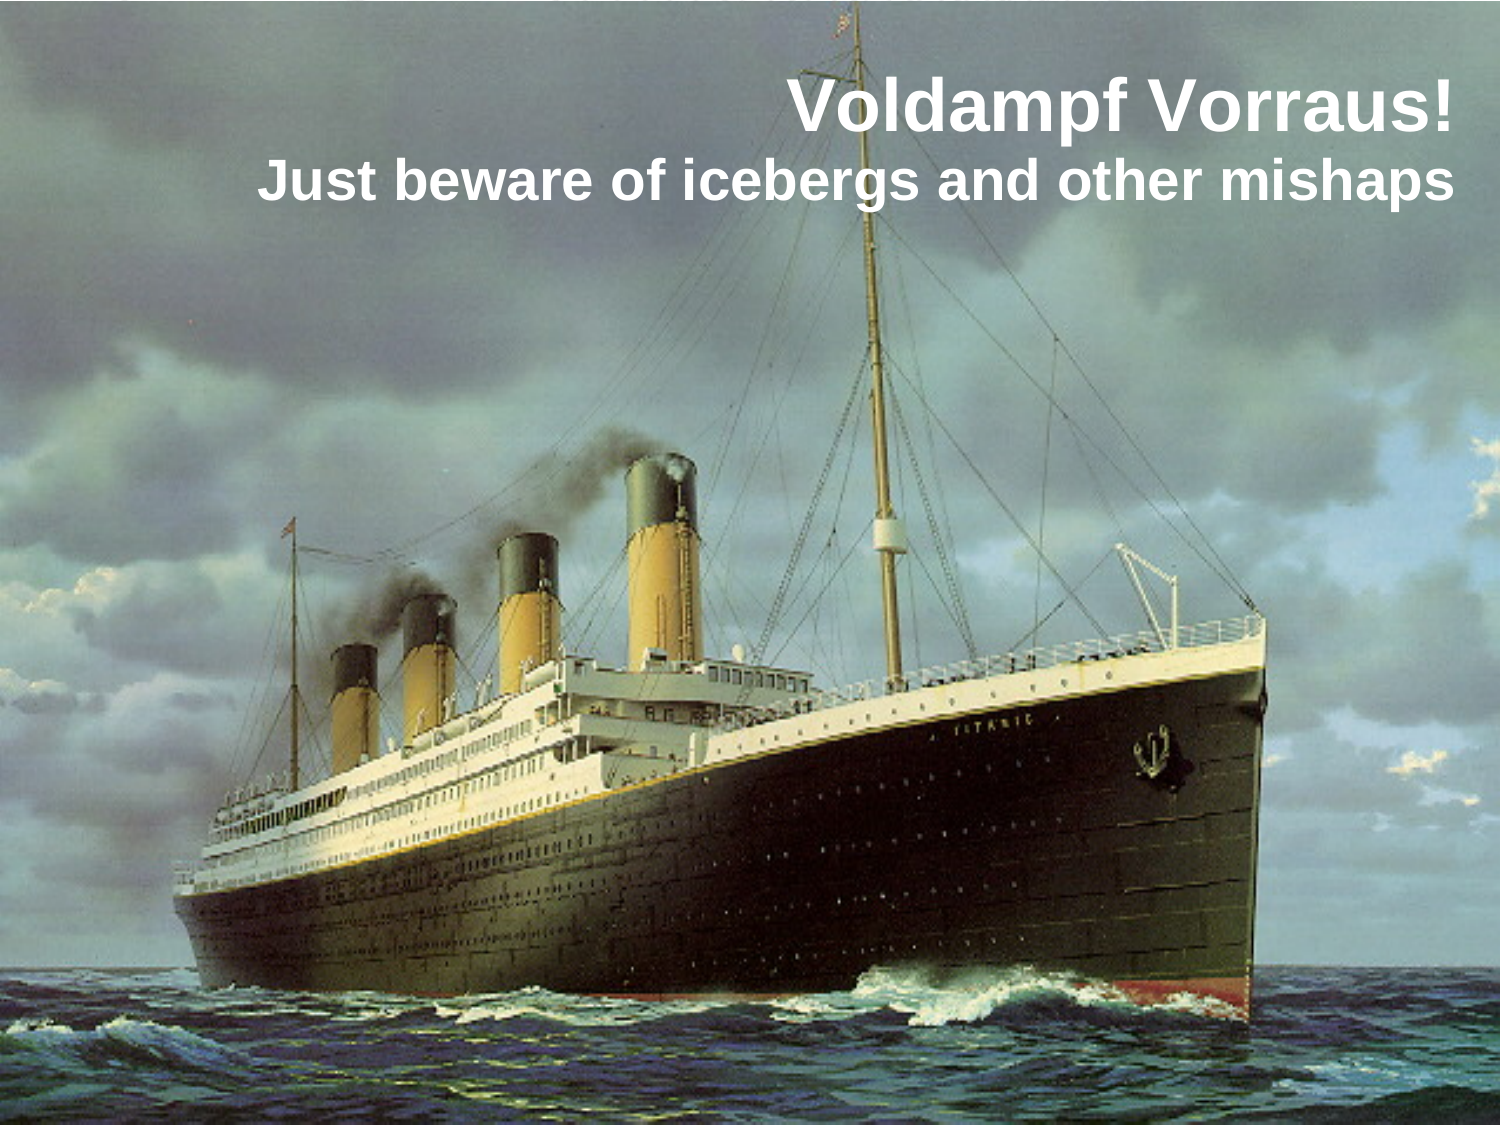

Voldampf Vorraus!
Just beware of icebergs and other mishaps